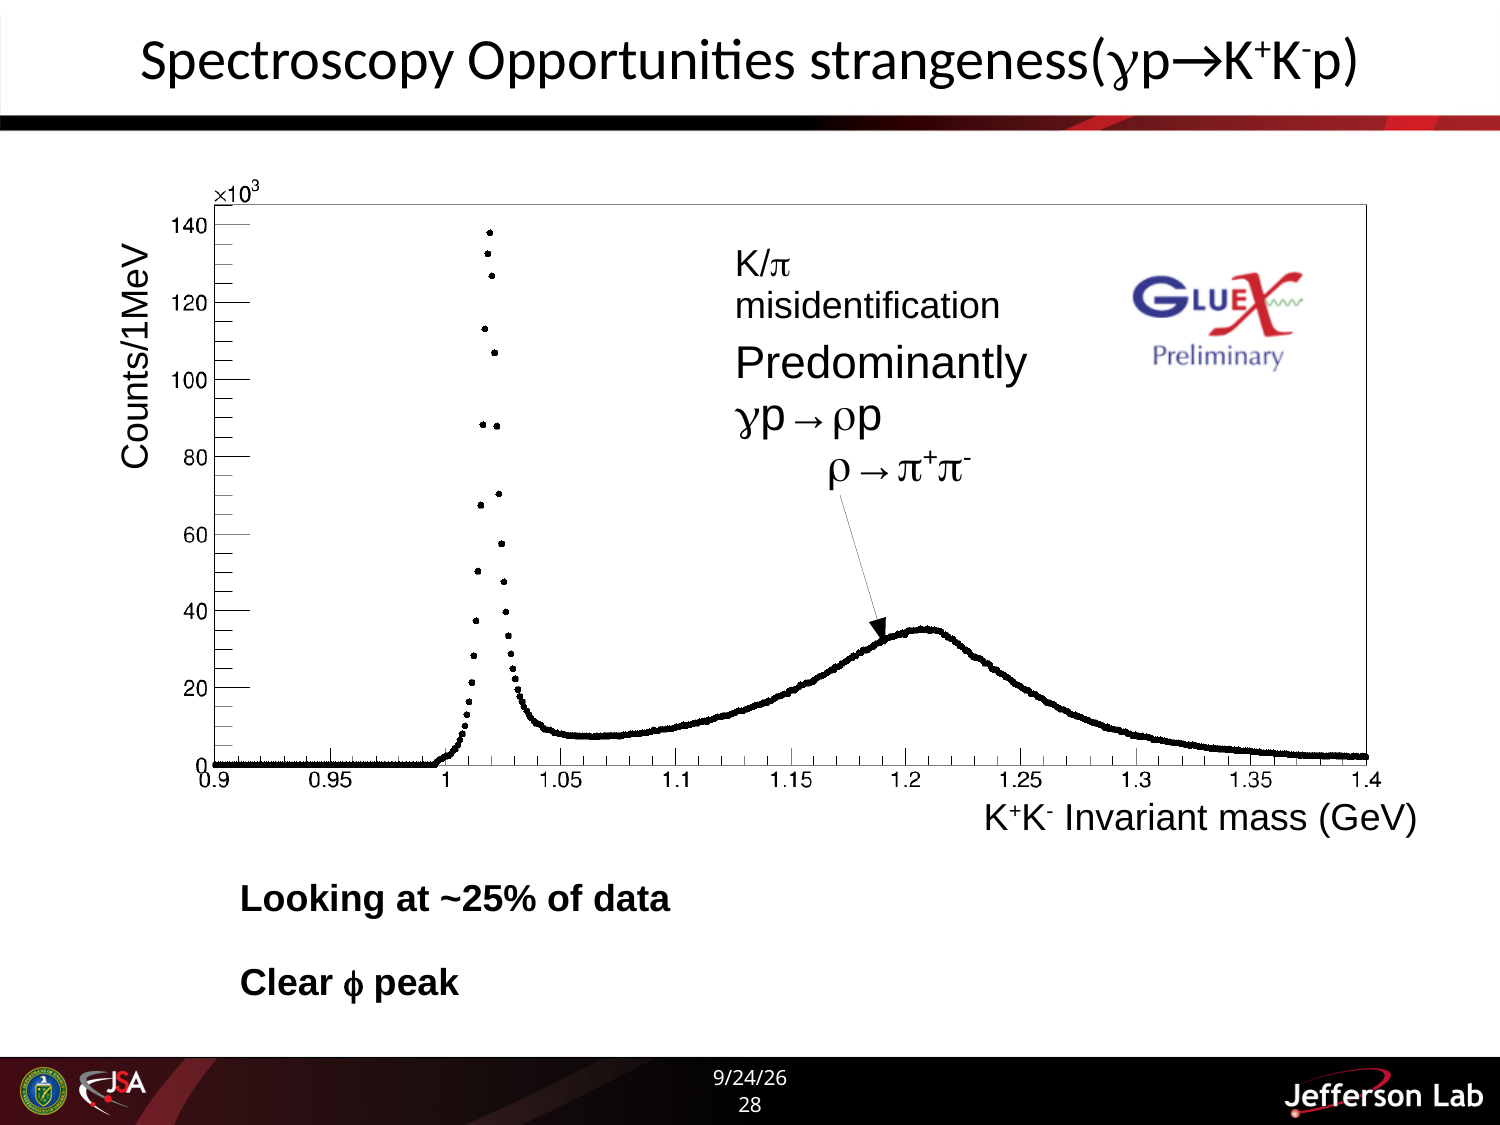

# Spectroscopy Opportunities strangeness(gp→K+K-p)
K/p misidentification
Counts/1MeV
Predominantly gp→rp
 r→p+p-
K+K- Invariant mass (GeV)
Looking at ~25% of data
Clear f peak
28